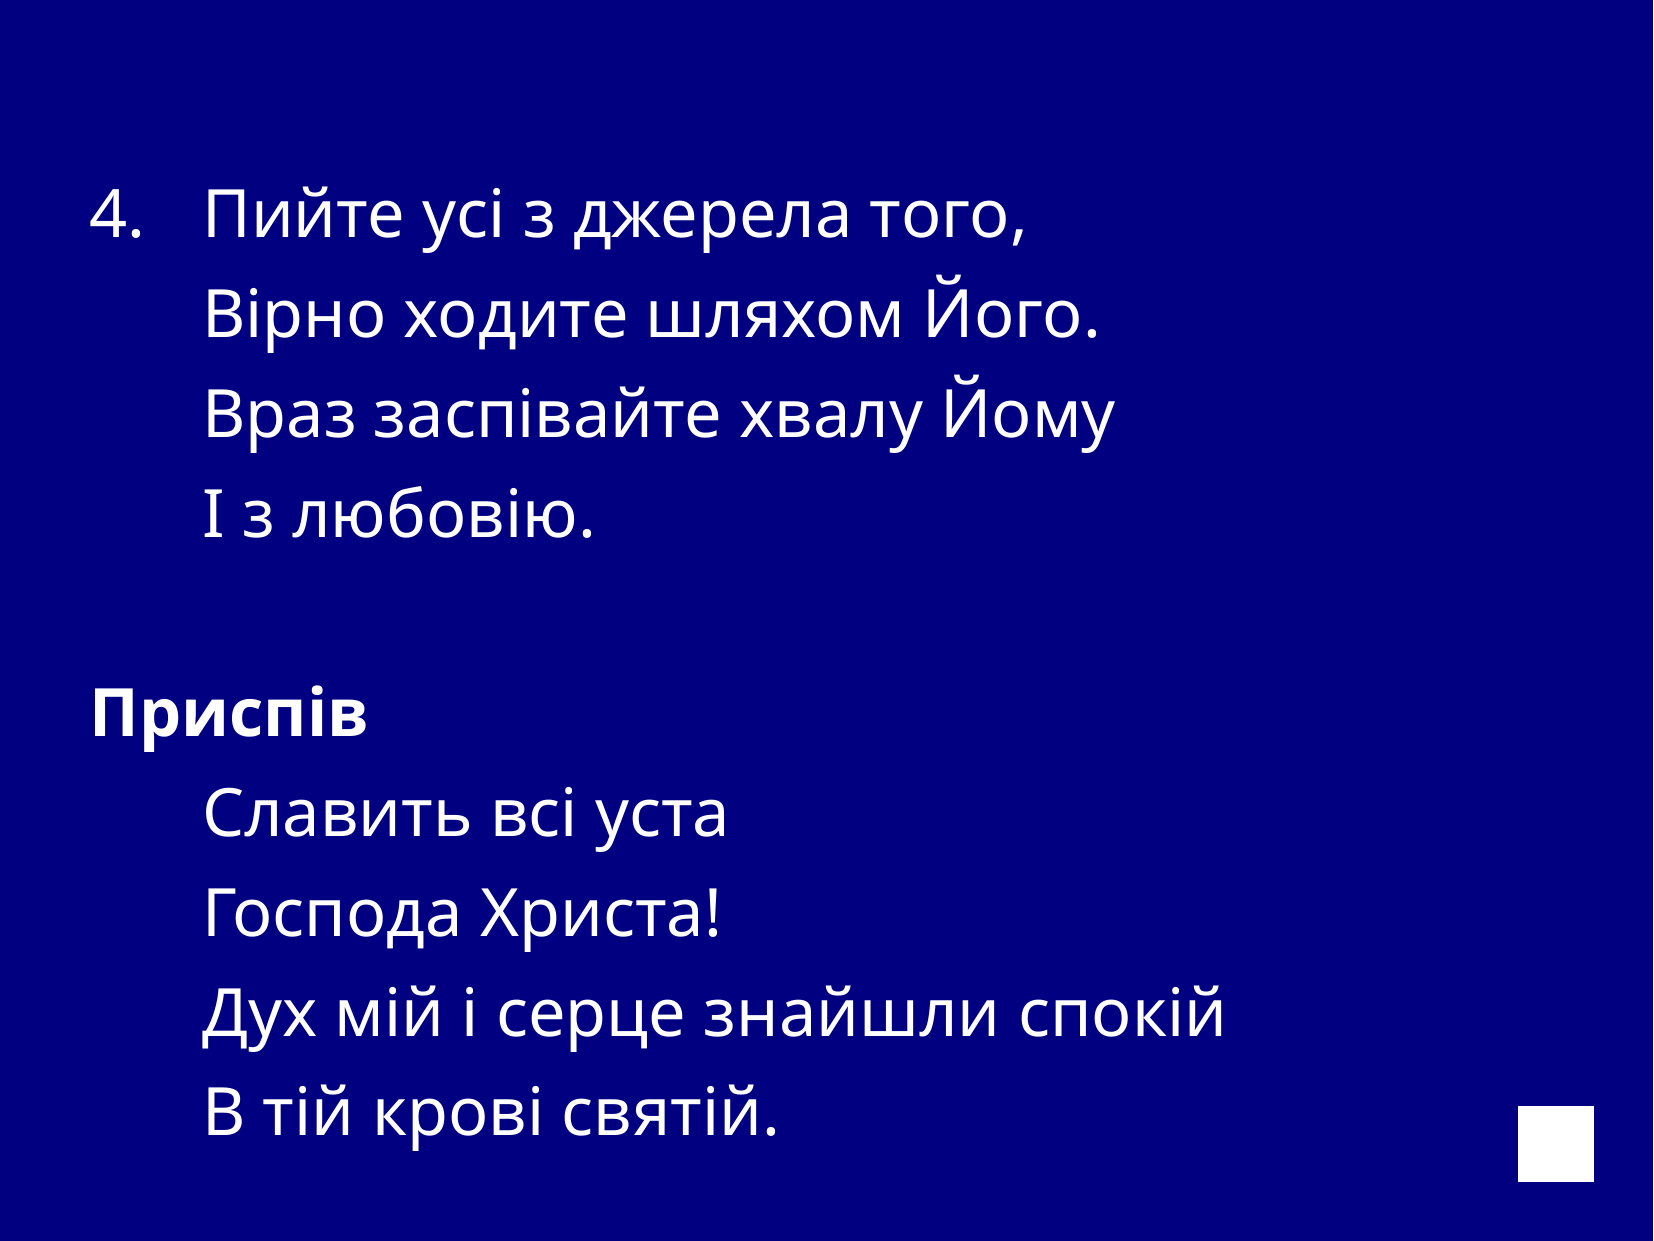

4.	Пийте усі з джерела того,
	Вірно ходите шляхом Його.
	Враз заспівайте хвалу Йому
	І з любовію.
Приспів
	Славить всі уста
	Господа Христа!
	Дух мій і серце знайшли спокій
	В тій крові святій.